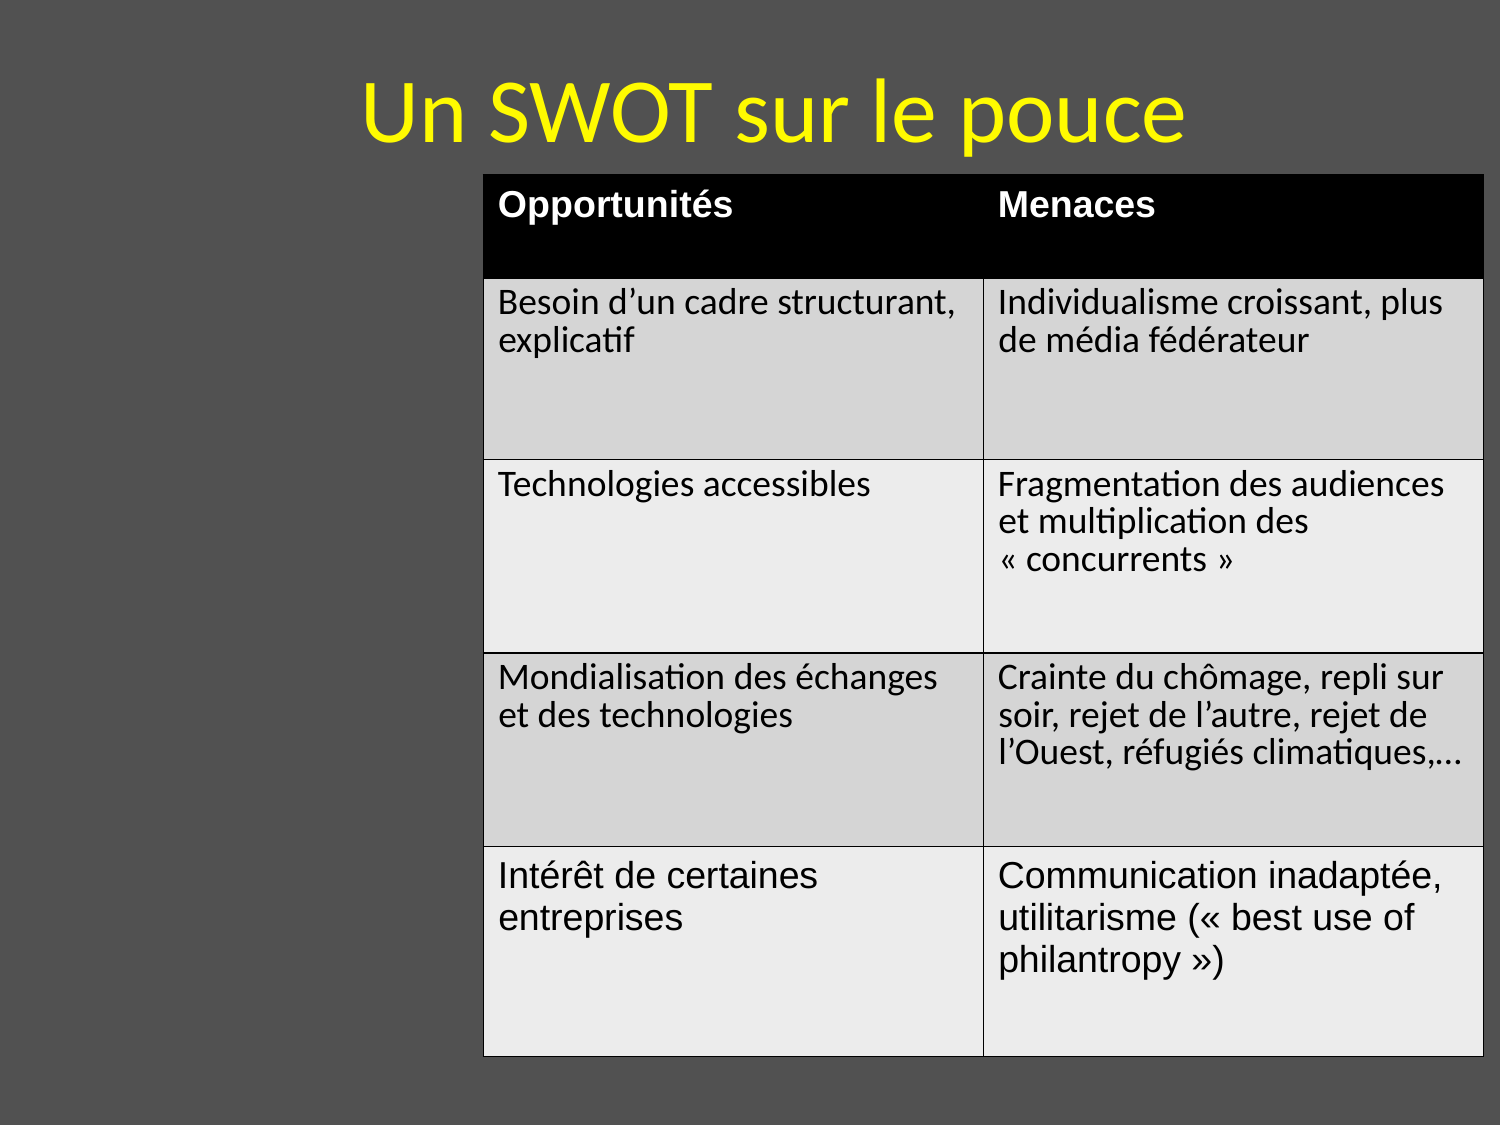

# Un SWOT sur le pouce
| Opportunités | Menaces |
| --- | --- |
| Besoin d’un cadre structurant, explicatif | Individualisme croissant, plus de média fédérateur |
| Technologies accessibles | Fragmentation des audiences et multiplication des « concurrents » |
| Mondialisation des échanges et des technologies | Crainte du chômage, repli sur soir, rejet de l’autre, rejet de l’Ouest, réfugiés climatiques,… |
| Intérêt de certaines entreprises | Communication inadaptée, utilitarisme (« best use of philantropy ») |